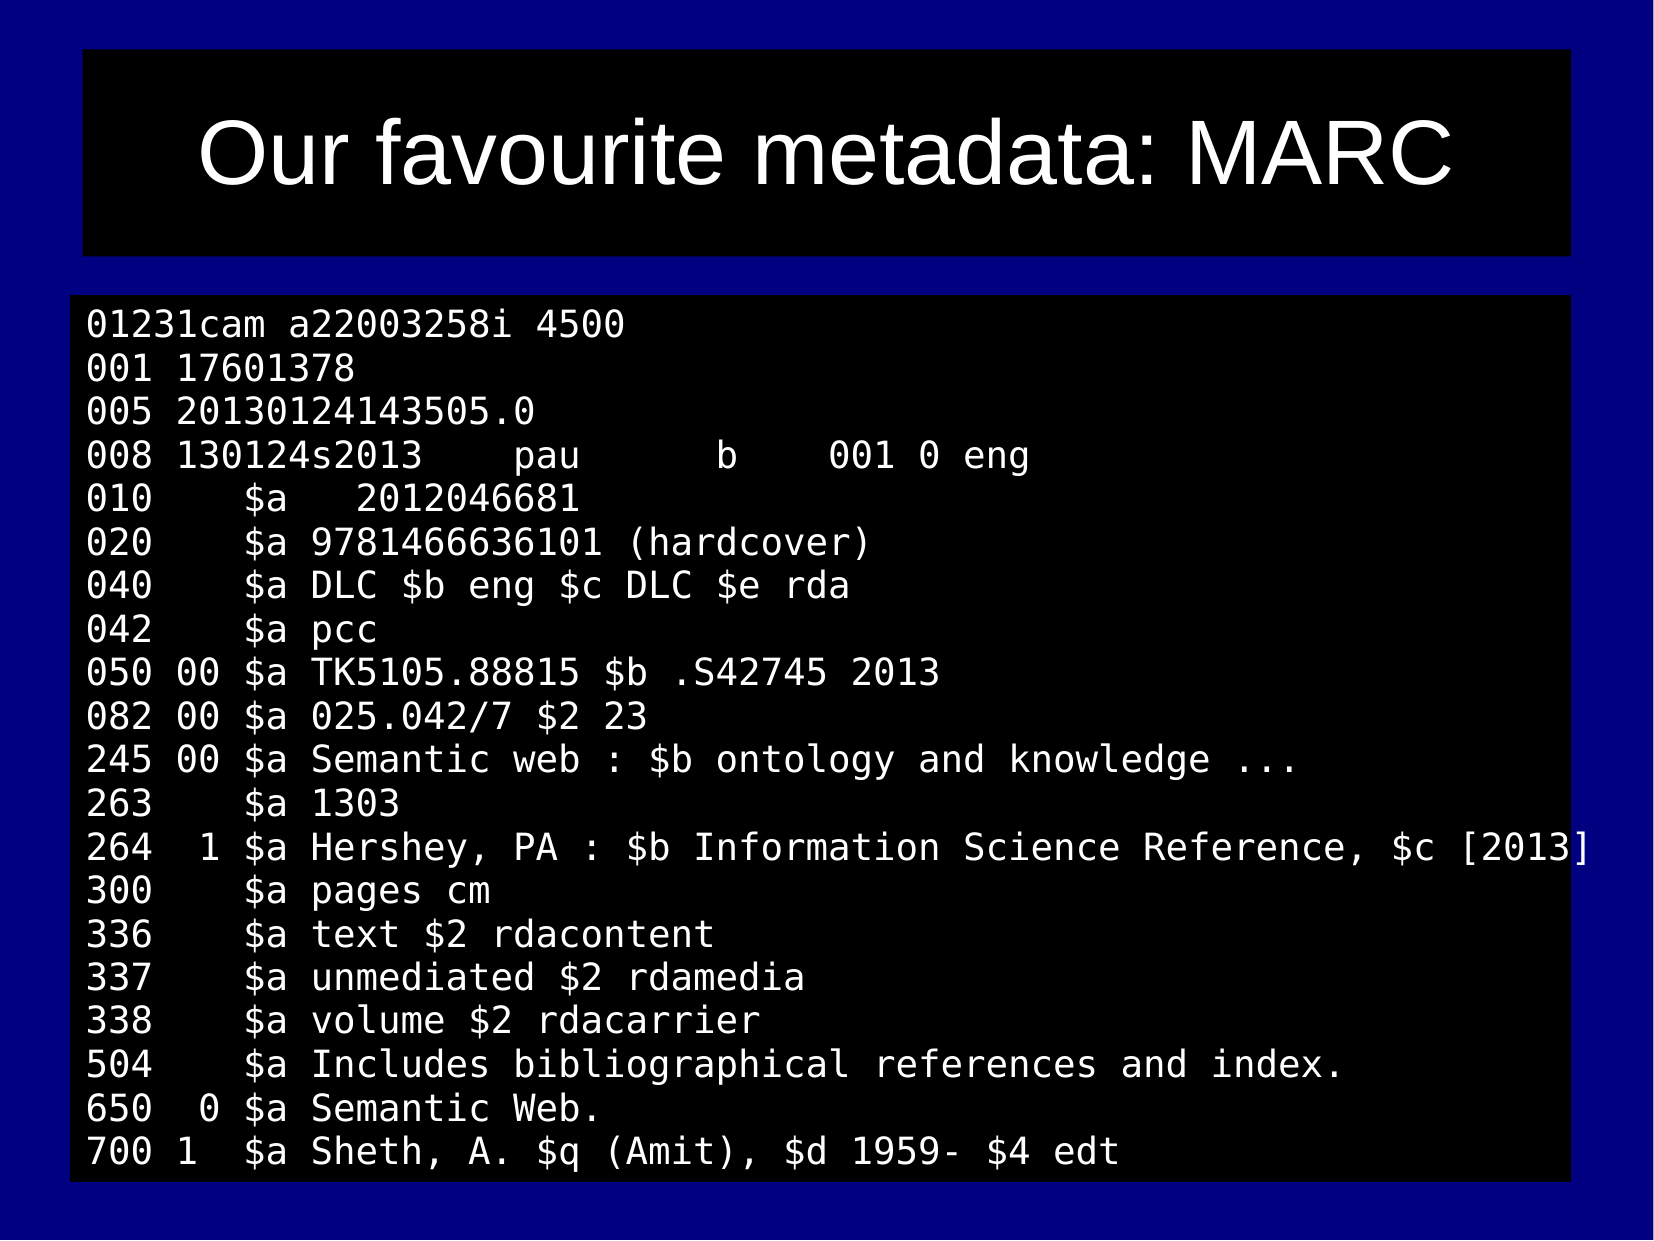

# Our favourite metadata: MARC
01231cam a22003258i 4500
001 17601378
005 20130124143505.0
008 130124s2013 pau b 001 0 eng
010 $a 2012046681
020 $a 9781466636101 (hardcover)
040 $a DLC $b eng $c DLC $e rda
042 $a pcc
050 00 $a TK5105.88815 $b .S42745 2013
082 00 $a 025.042/7 $2 23
245 00 $a Semantic web : $b ontology and knowledge ...
263 $a 1303
264 1 $a Hershey, PA : $b Information Science Reference, $c [2013]
300 $a pages cm
336 $a text $2 rdacontent
337 $a unmediated $2 rdamedia
338 $a volume $2 rdacarrier
504 $a Includes bibliographical references and index.
650 0 $a Semantic Web.
700 1 $a Sheth, A. $q (Amit), $d 1959- $4 edt